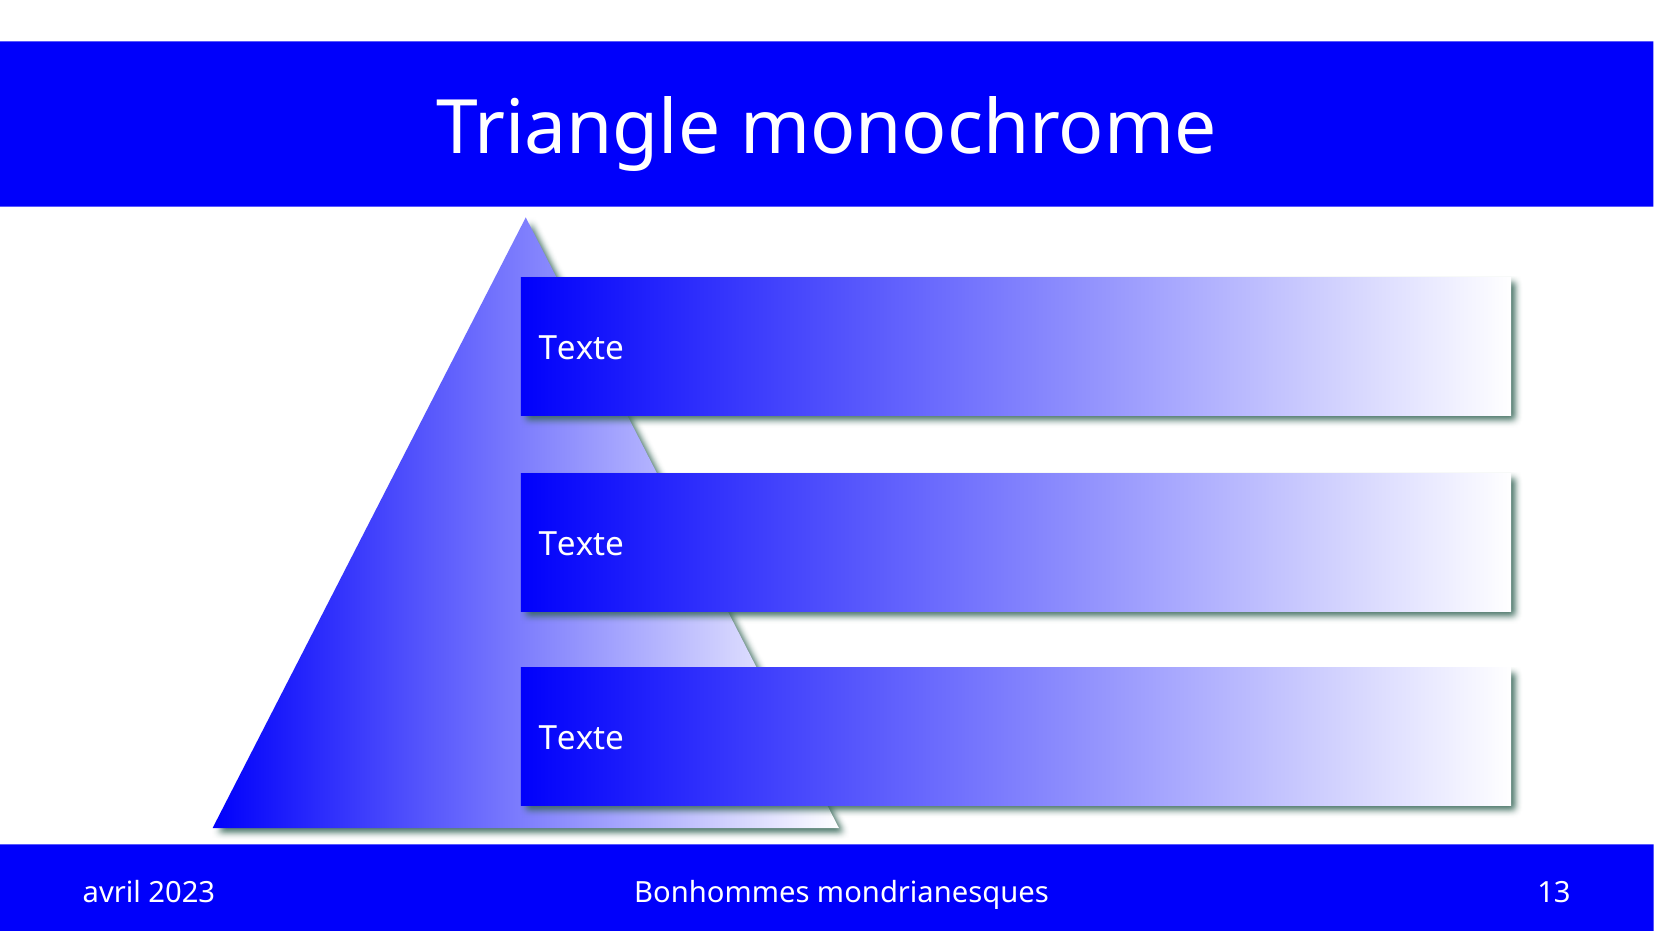

# Triangle monochrome
Texte
Texte
Texte
avril 2023
Bonhommes mondrianesques
13